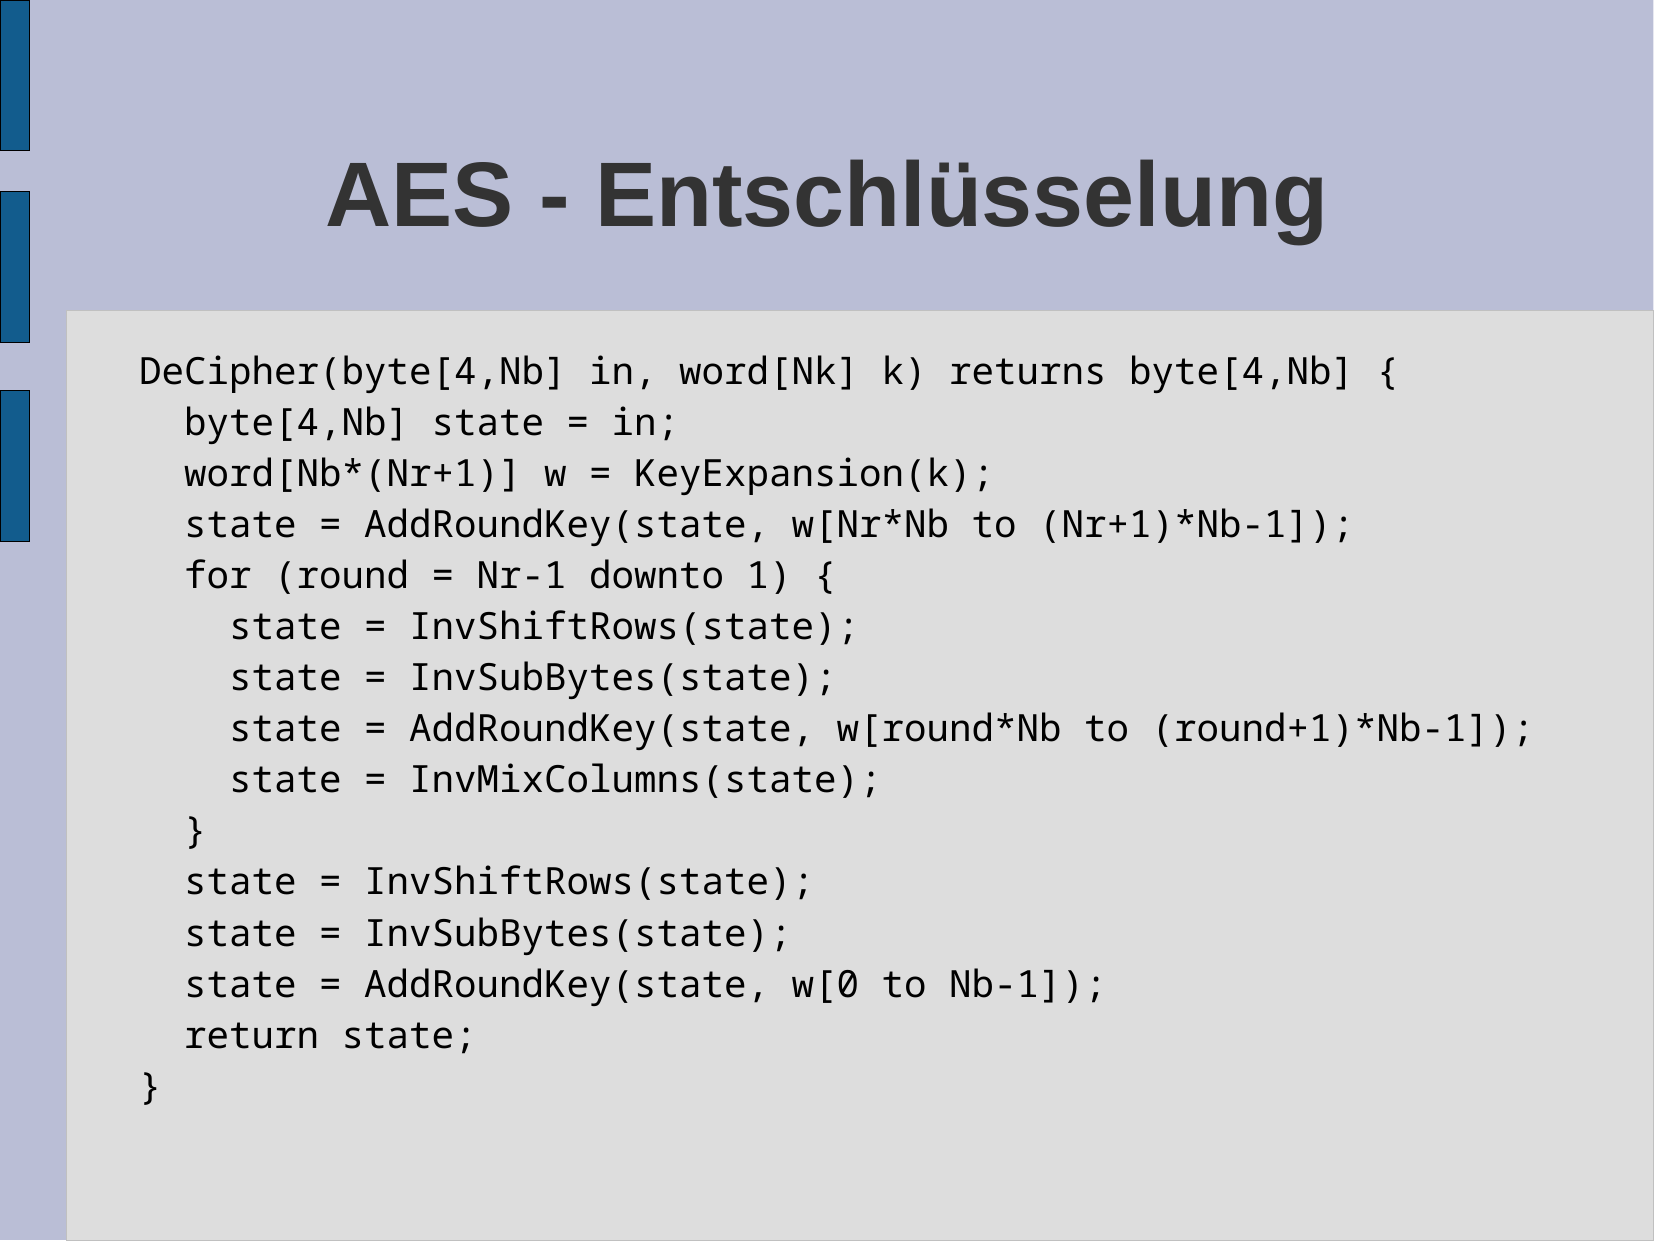

# AES - Entschlüsselung
DeCipher(byte[4,Nb] in, word[Nk] k) returns byte[4,Nb] {
 byte[4,Nb] state = in;
 word[Nb*(Nr+1)] w = KeyExpansion(k);
 state = AddRoundKey(state, w[Nr*Nb to (Nr+1)*Nb-1]);
 for (round = Nr-1 downto 1) {
 state = InvShiftRows(state);
 state = InvSubBytes(state);
 state = AddRoundKey(state, w[round*Nb to (round+1)*Nb-1]);
 state = InvMixColumns(state);
 }
 state = InvShiftRows(state);
 state = InvSubBytes(state);
 state = AddRoundKey(state, w[0 to Nb-1]);
 return state;
}